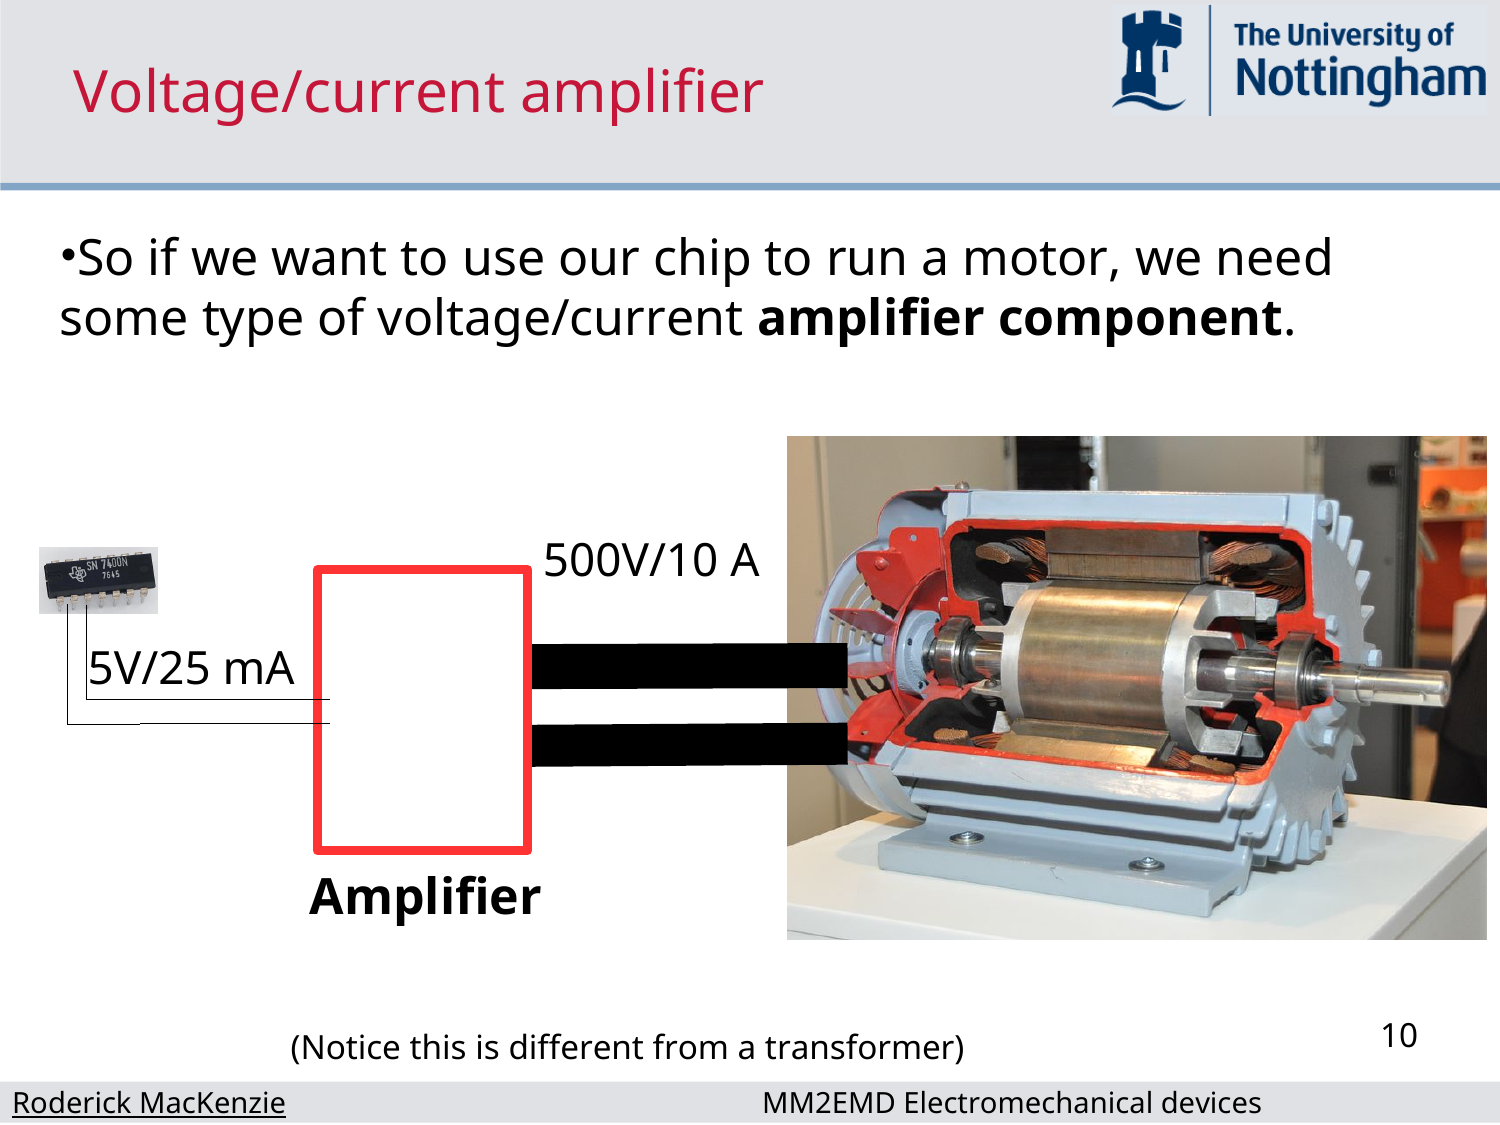

# Voltage/current amplifier
So if we want to use our chip to run a motor, we need some type of voltage/current amplifier component.
500V/10 A
5V/25 mA
Amplifier
(Notice this is different from a transformer)